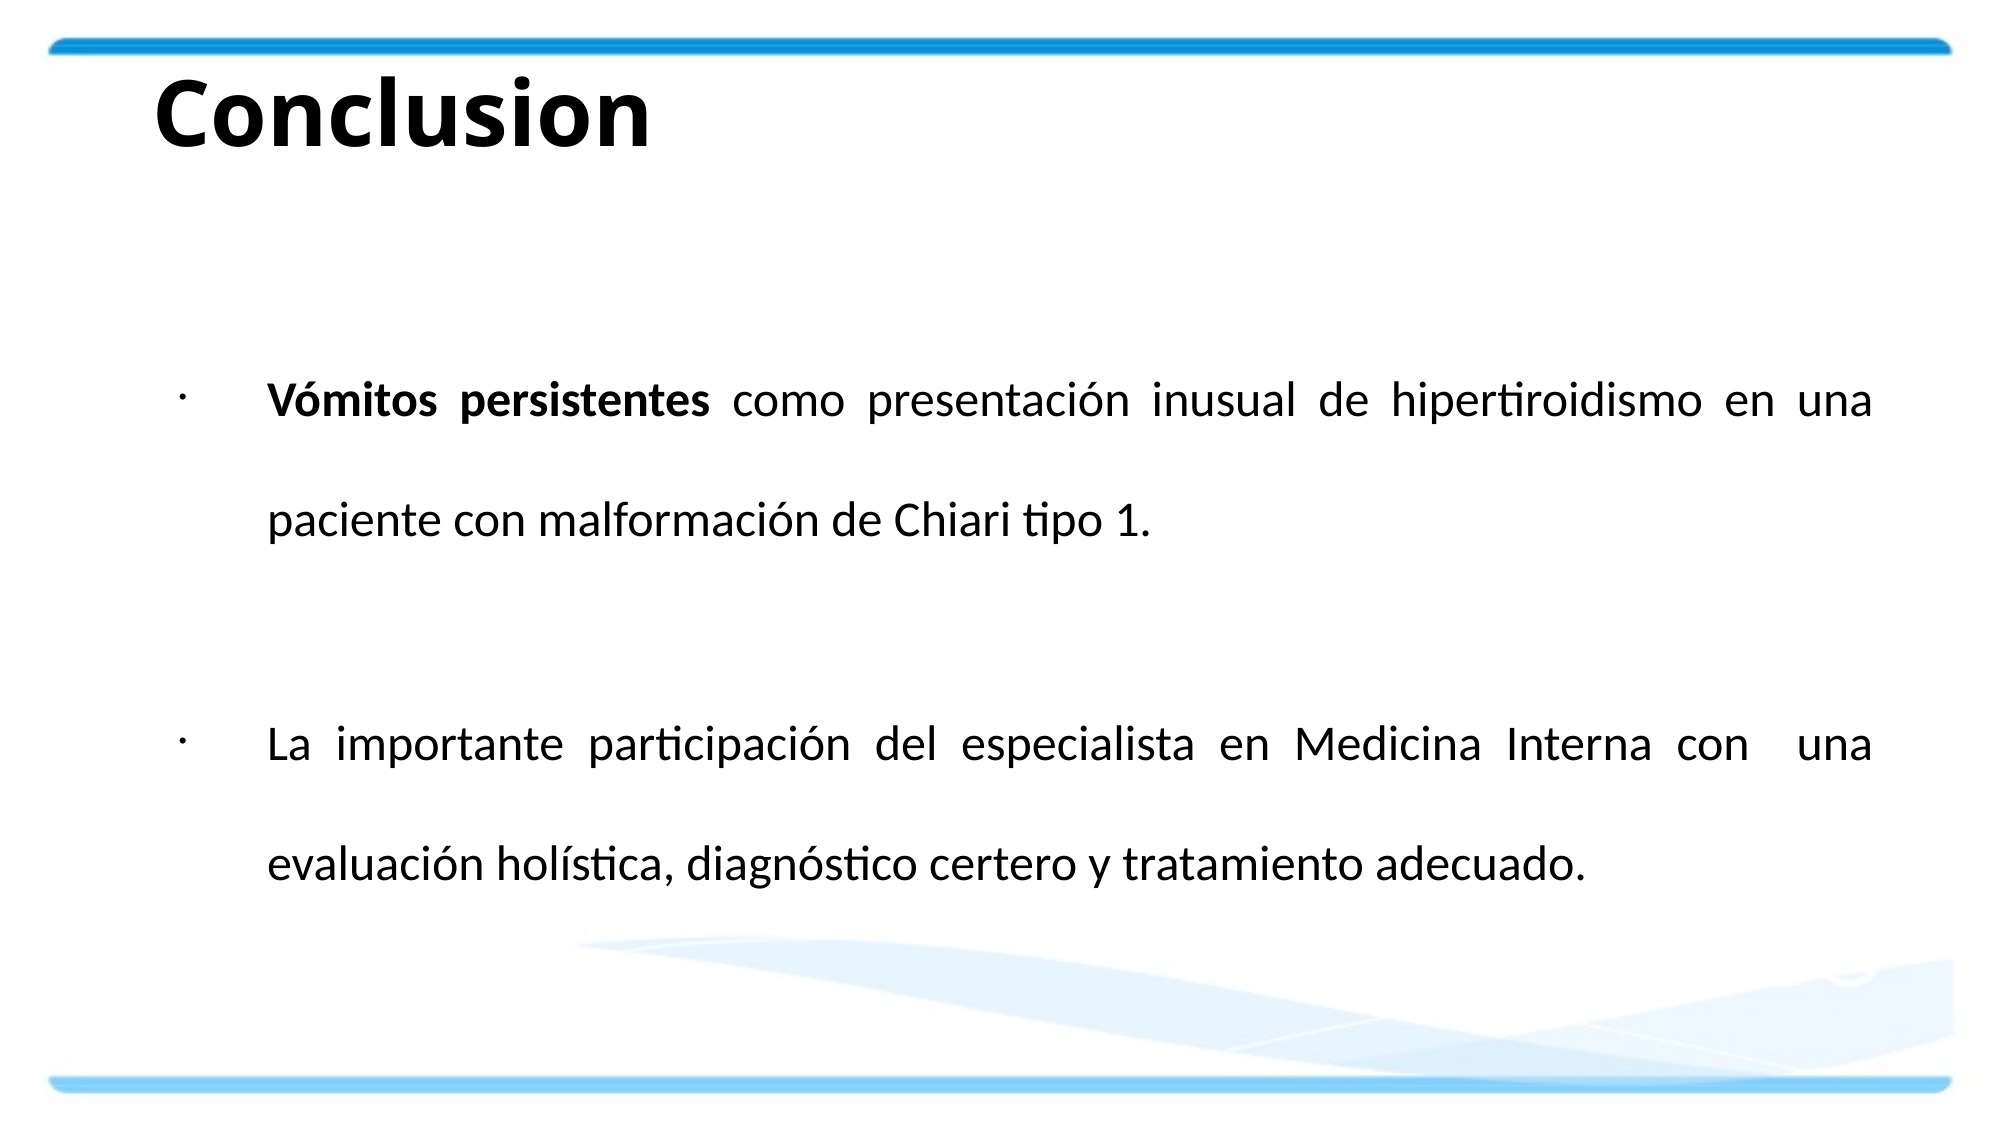

# Conclusion
Vómitos persistentes como presentación inusual de hipertiroidismo en una paciente con malformación de Chiari tipo 1.
La importante participación del especialista en Medicina Interna con una evaluación holística, diagnóstico certero y tratamiento adecuado.